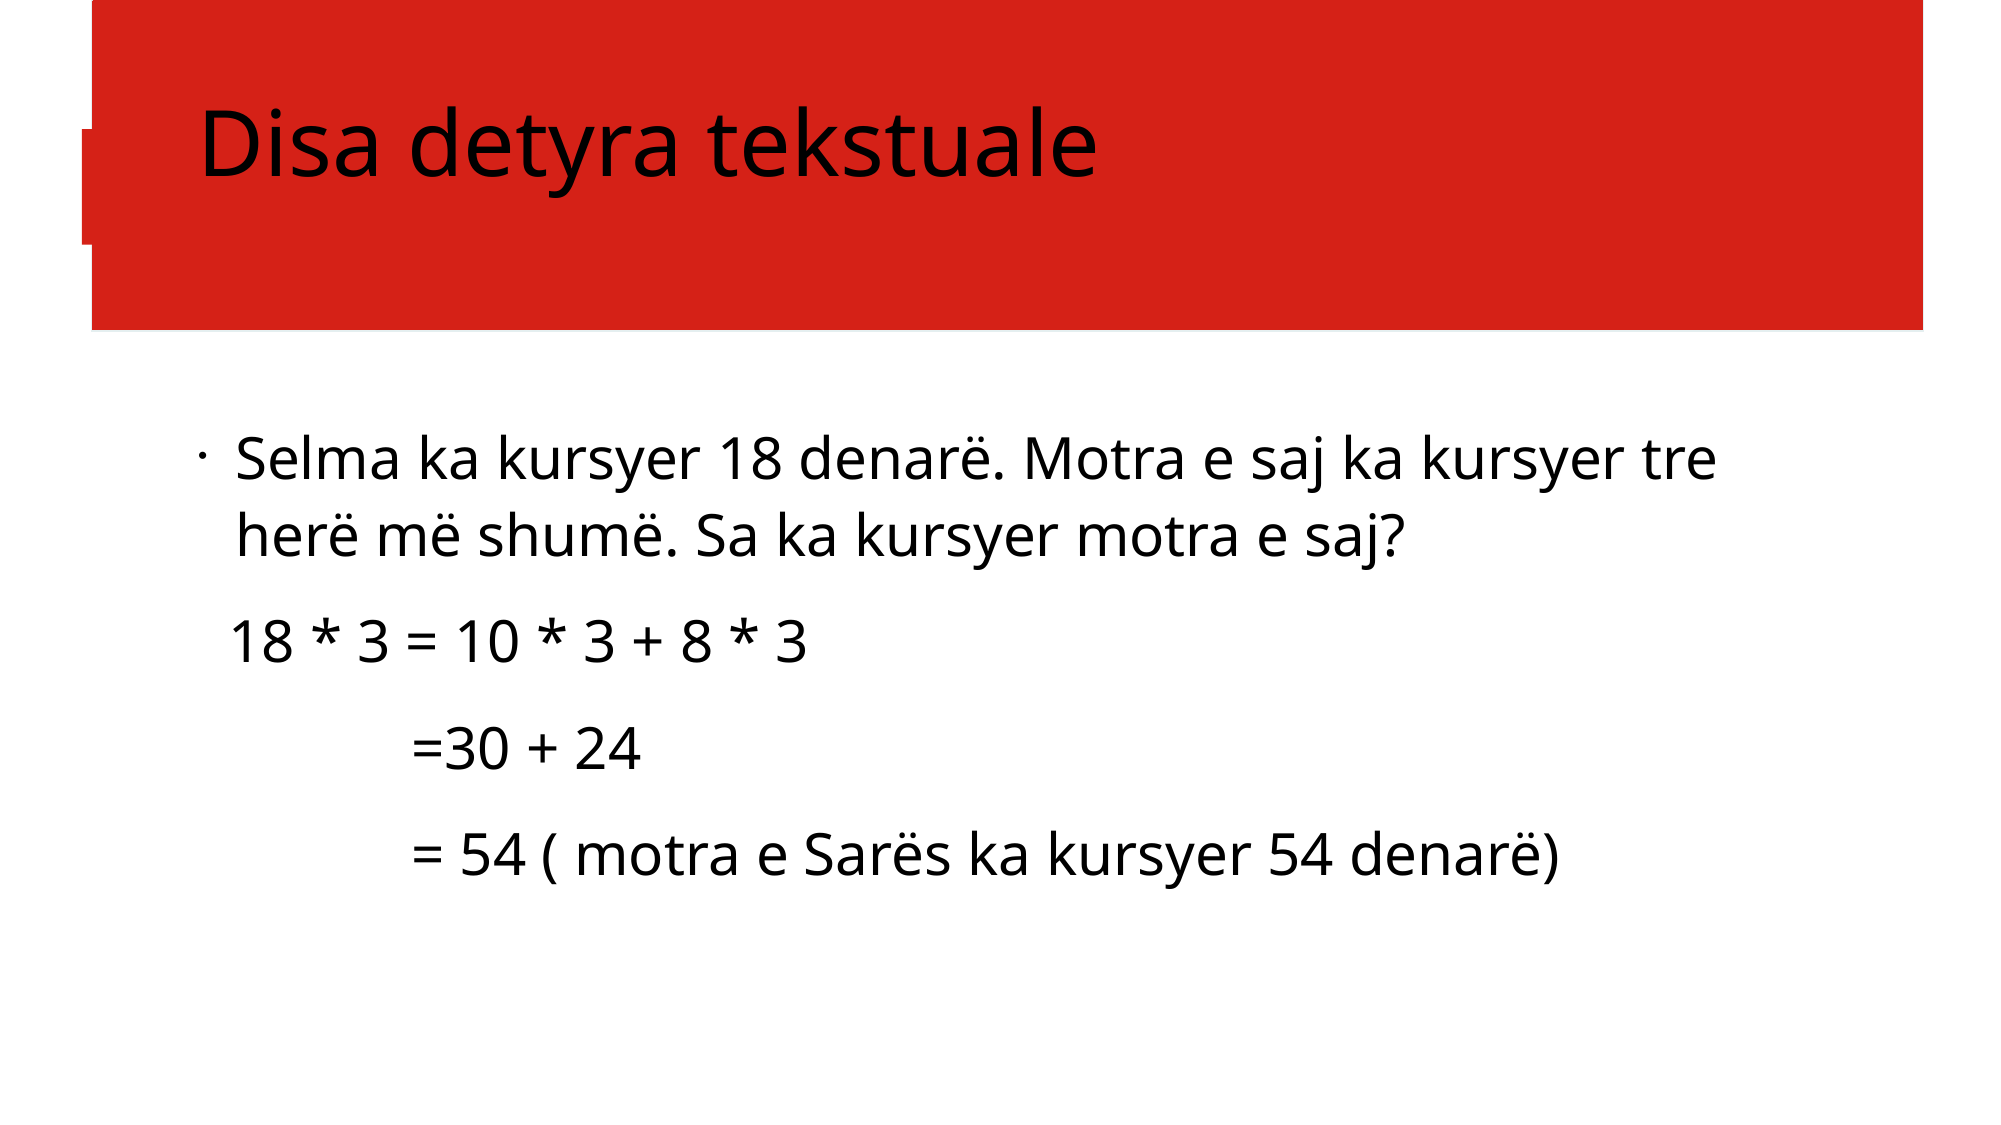

# Disa detyra tekstuale
Selma ka kursyer 18 denarë. Motra e saj ka kursyer tre herë më shumë. Sa ka kursyer motra e saj?
  18 * 3 = 10 * 3 + 8 * 3
              =30 + 24
              = 54 ( motra e Sarës ka kursyer 54 denarë)